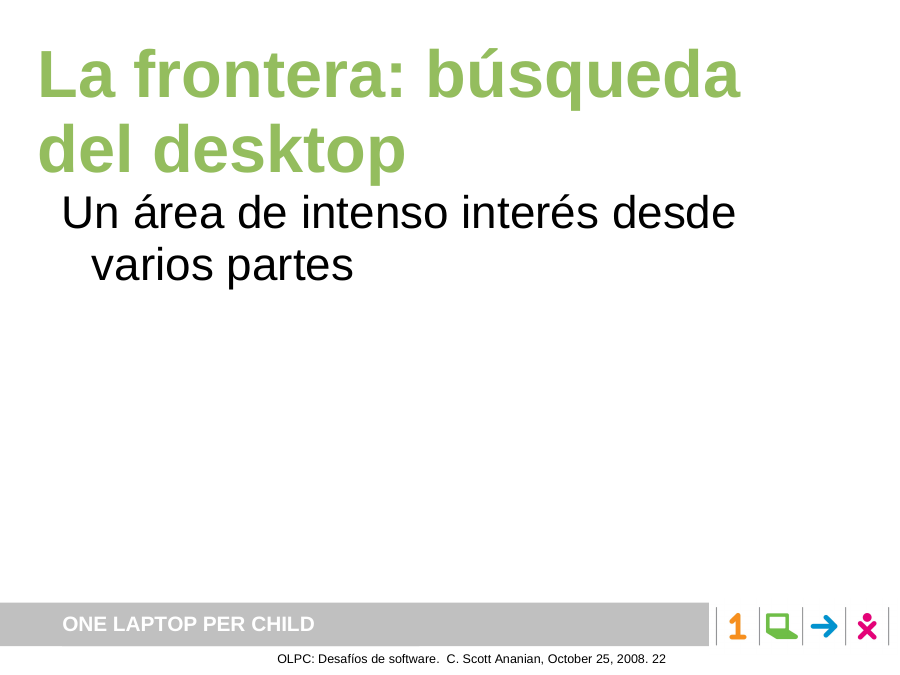

# La frontera: búsqueda del desktop
Un área de intenso interés desde varios partes